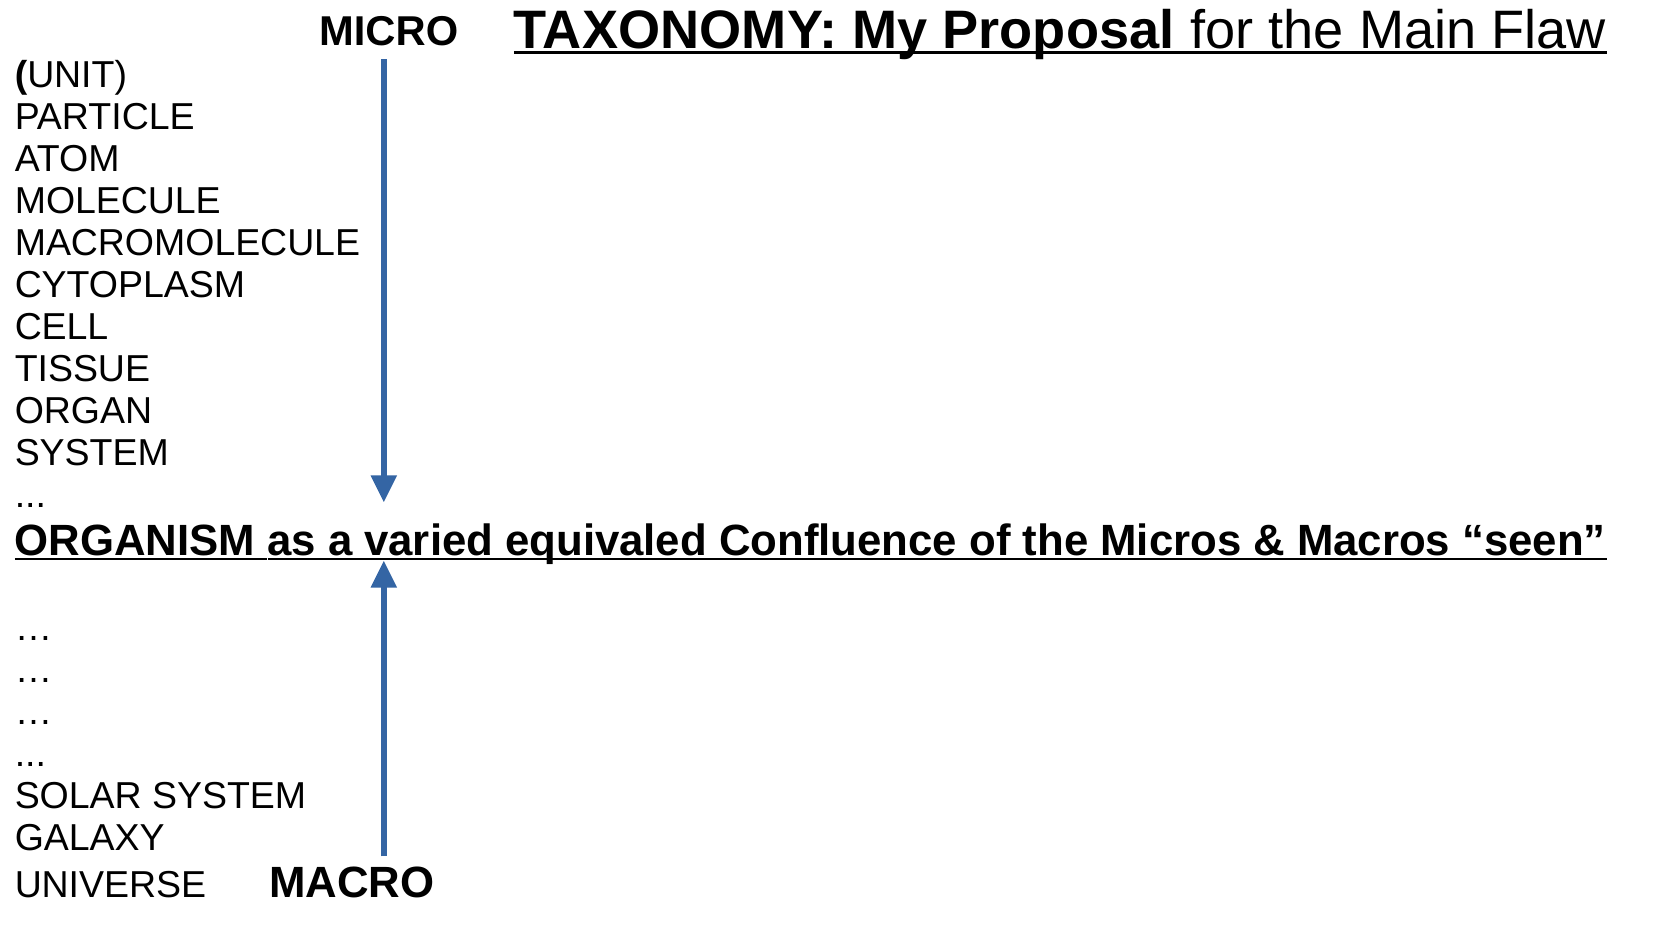

MICRO
(UNIT)
PARTICLE
ATOM
MOLECULE
MACROMOLECULE
CYTOPLASM
CELL
TISSUE
ORGAN
SYSTEM
...
ORGANISM as a varied equivaled Confluence of the Micros & Macros “seen”
…
…
…
...
SOLAR SYSTEM
GALAXY
UNIVERSE MACRO
TAXONOMY: My Proposal for the Main Flaw